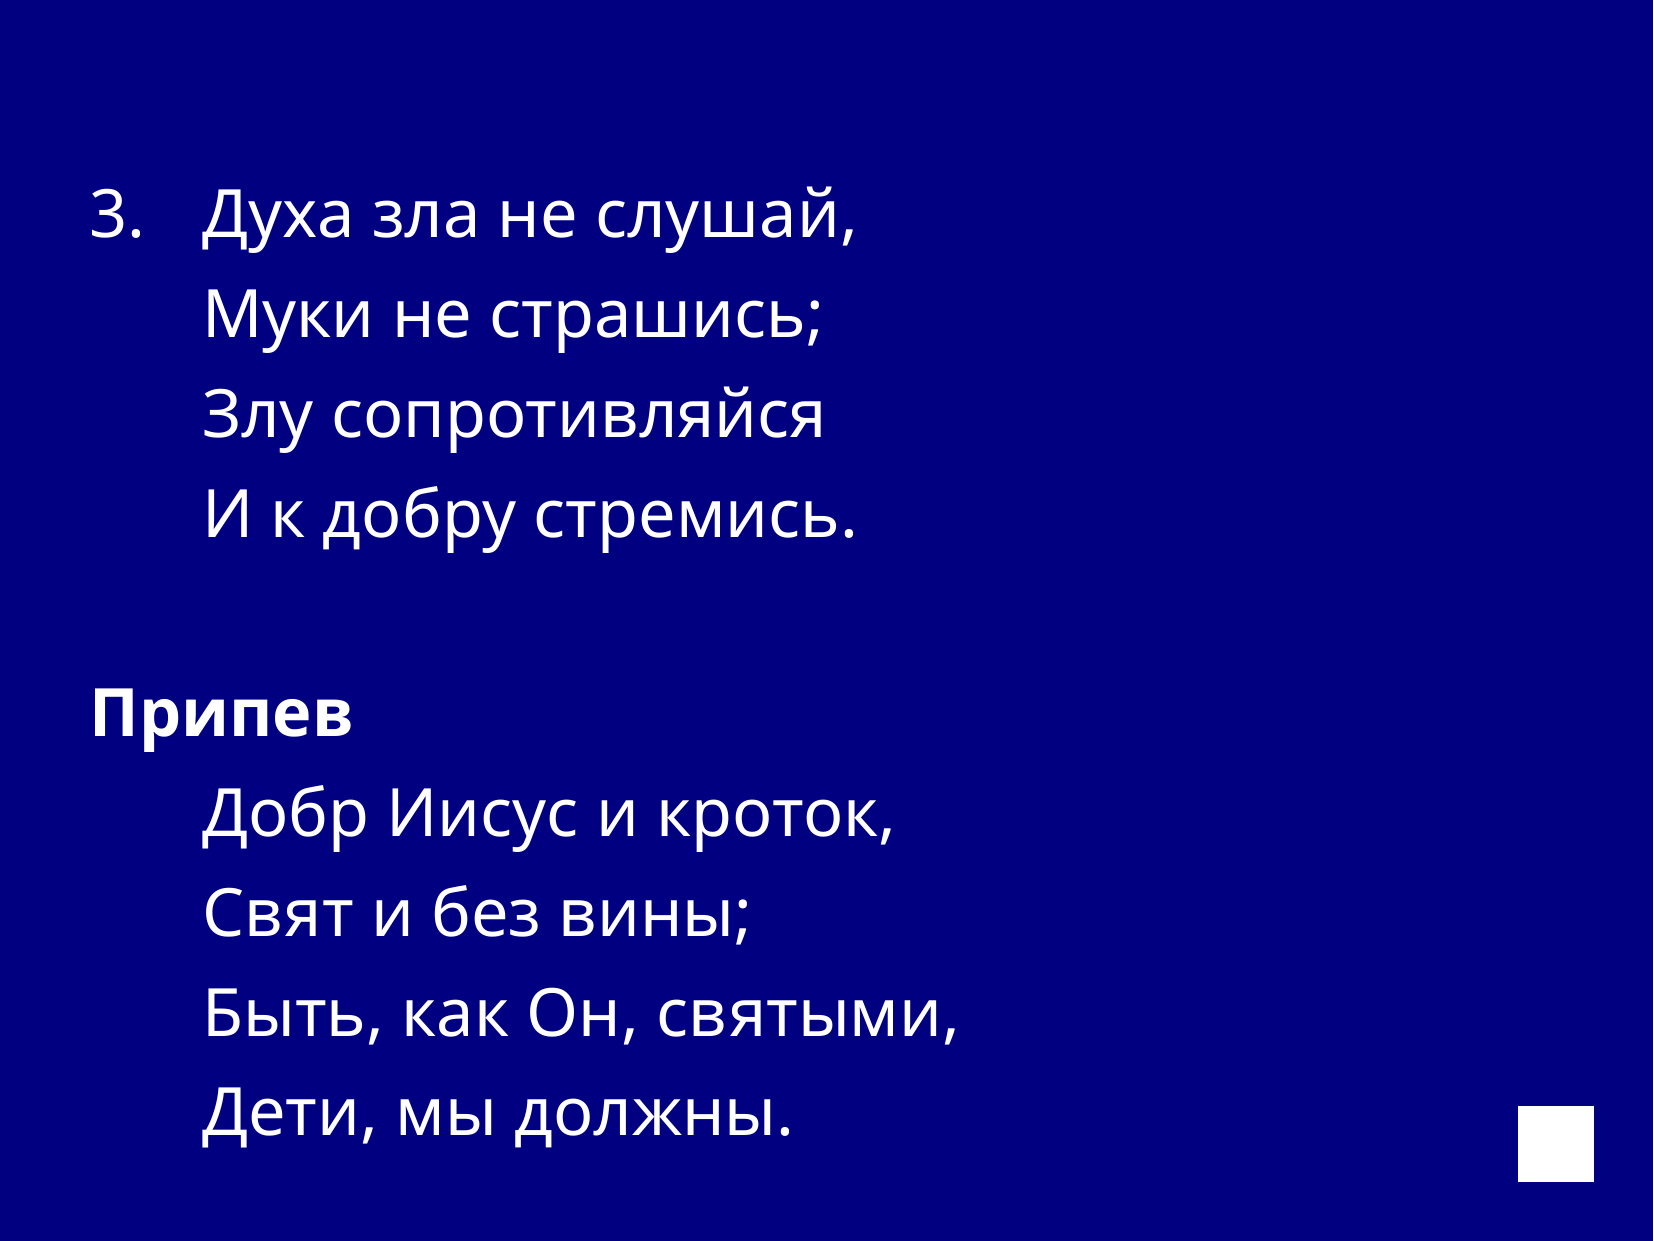

3.	Духа зла не слушай,
	Муки не страшись;
	Злу сопротивляйся
	И к добру стремись.
Припев
	Добр Иисус и кроток,
	Свят и без вины;
	Быть, как Он, святыми,
	Дети, мы должны.